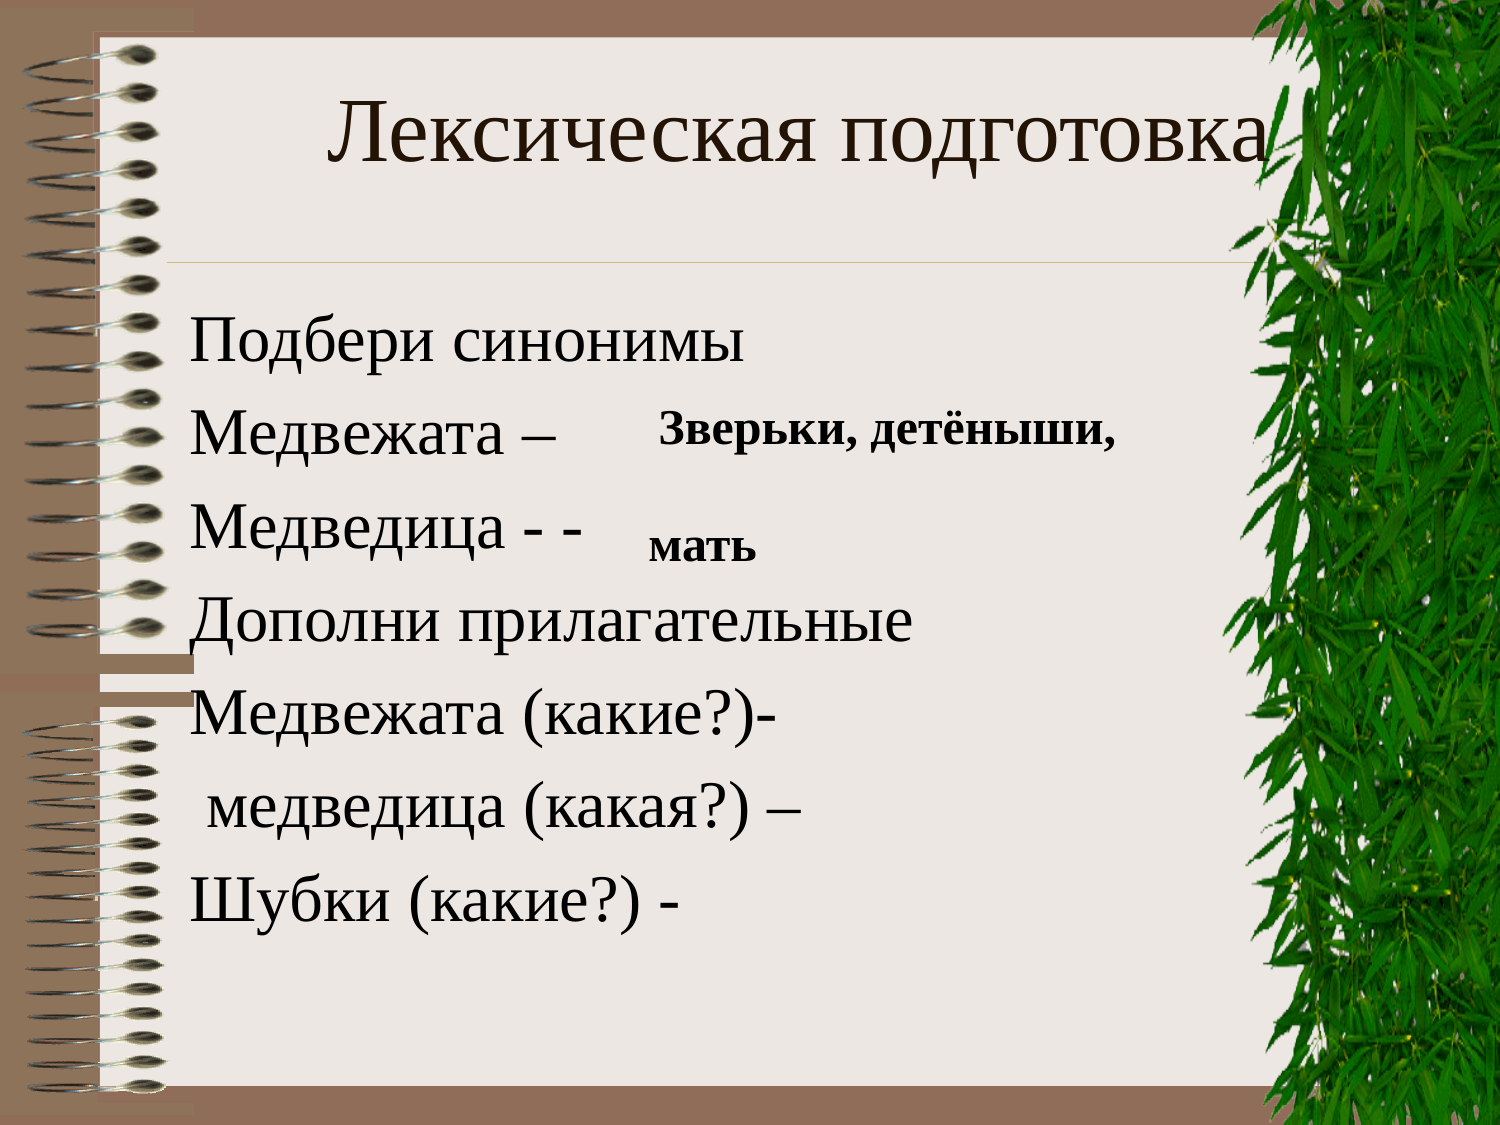

# Лексическая подготовка
Подбери синонимы
Медвежата –
Медведица - -
Дополни прилагательные
Медвежата (какие?)-
 медведица (какая?) –
Шубки (какие?) -
Зверьки, детёныши,
мать